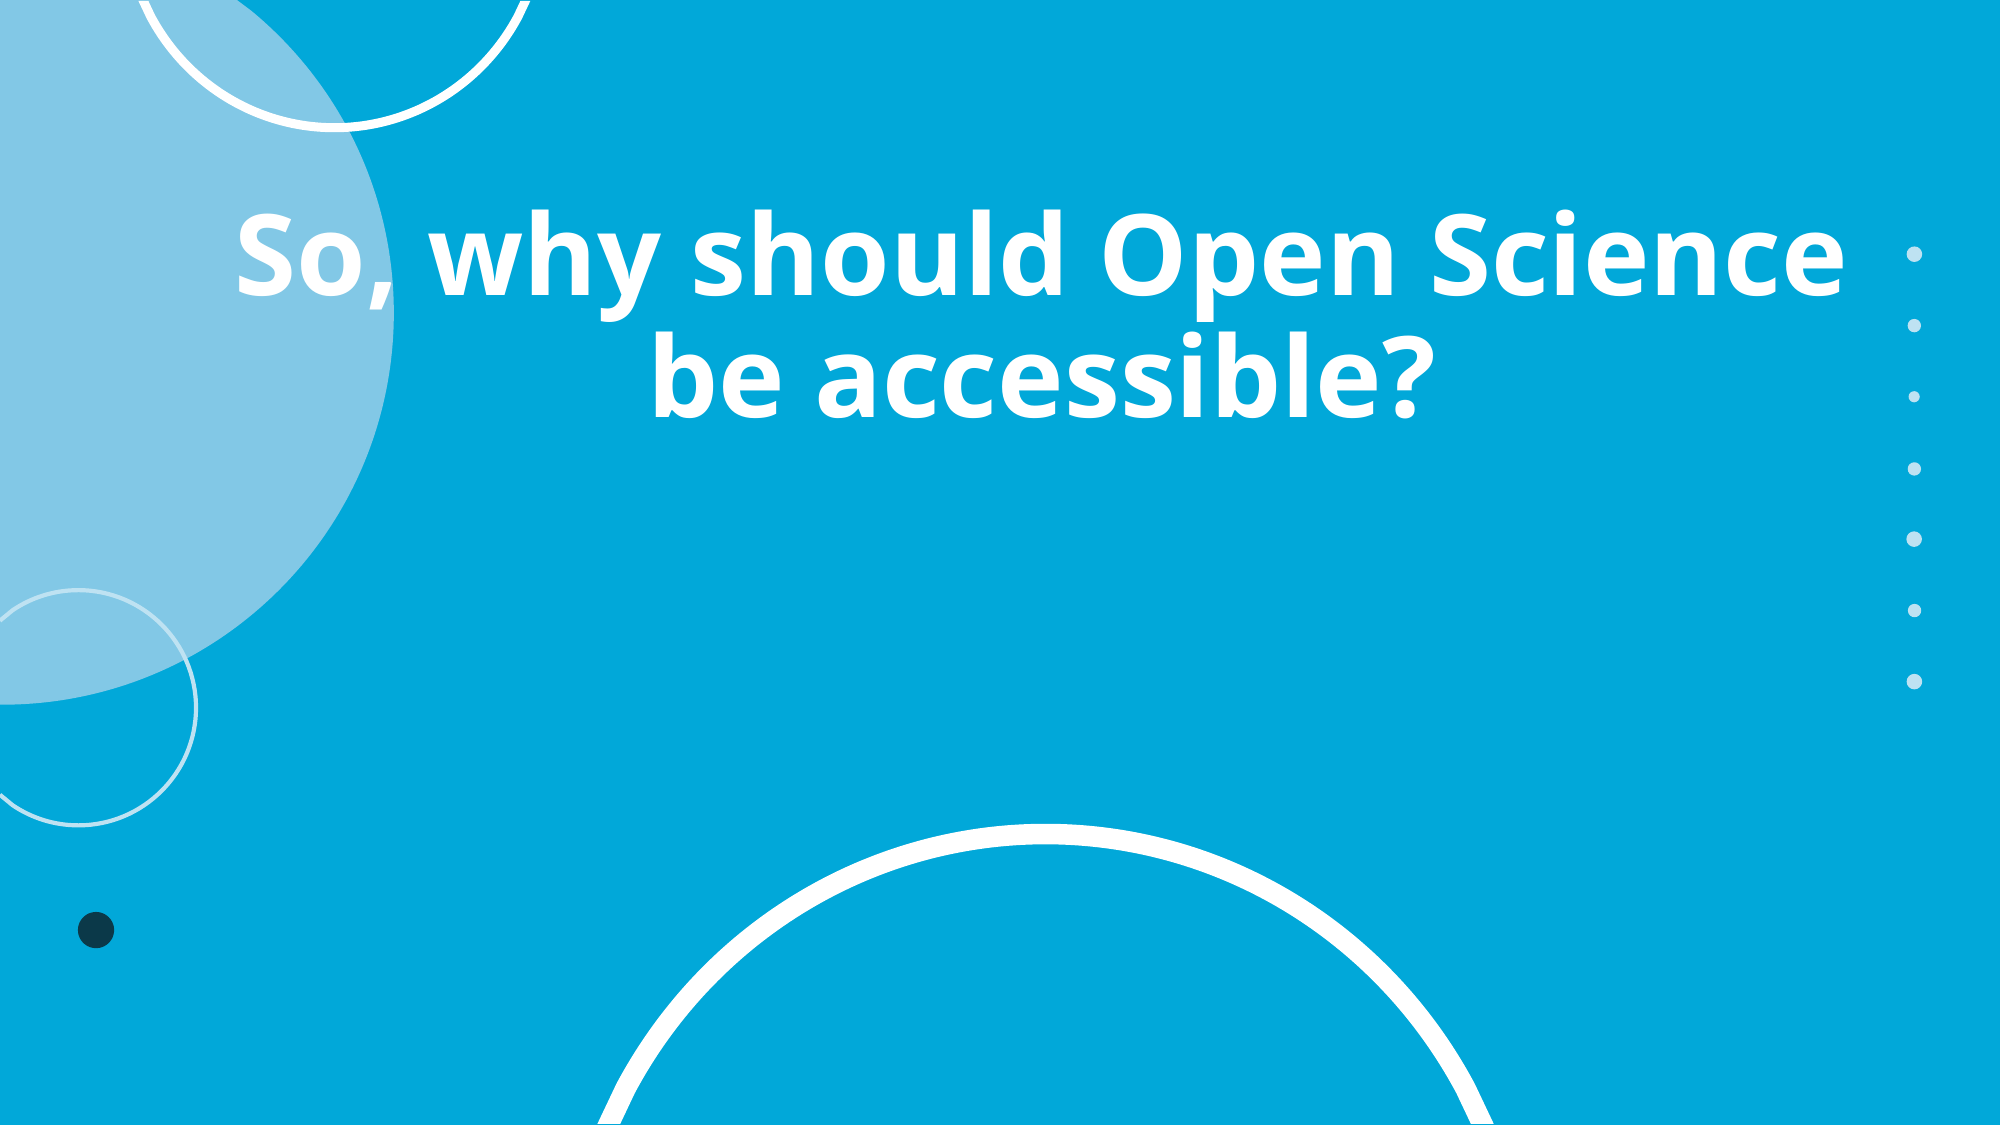

# So, why should Open Science be accessible?